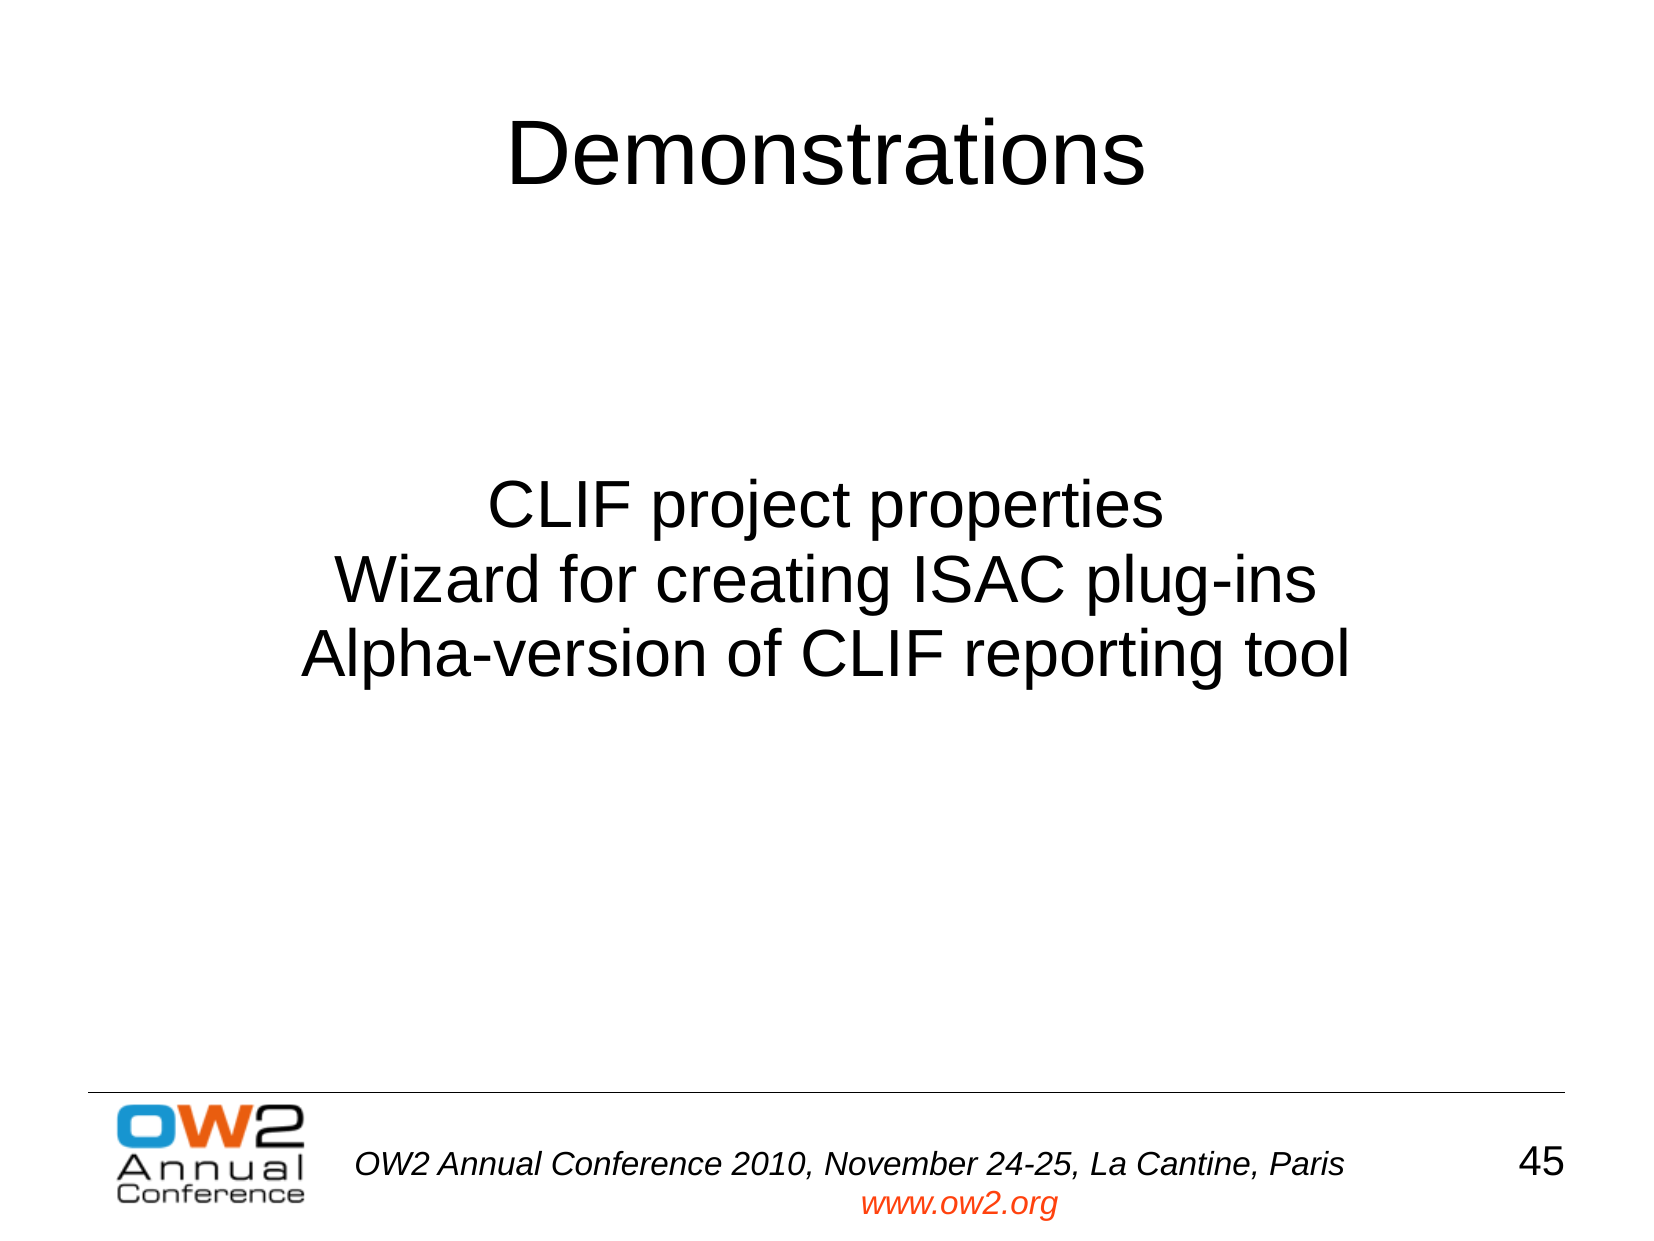

CLIF project properties
Wizard for creating ISAC plug-ins
Alpha-version of CLIF reporting tool
# Demonstrations